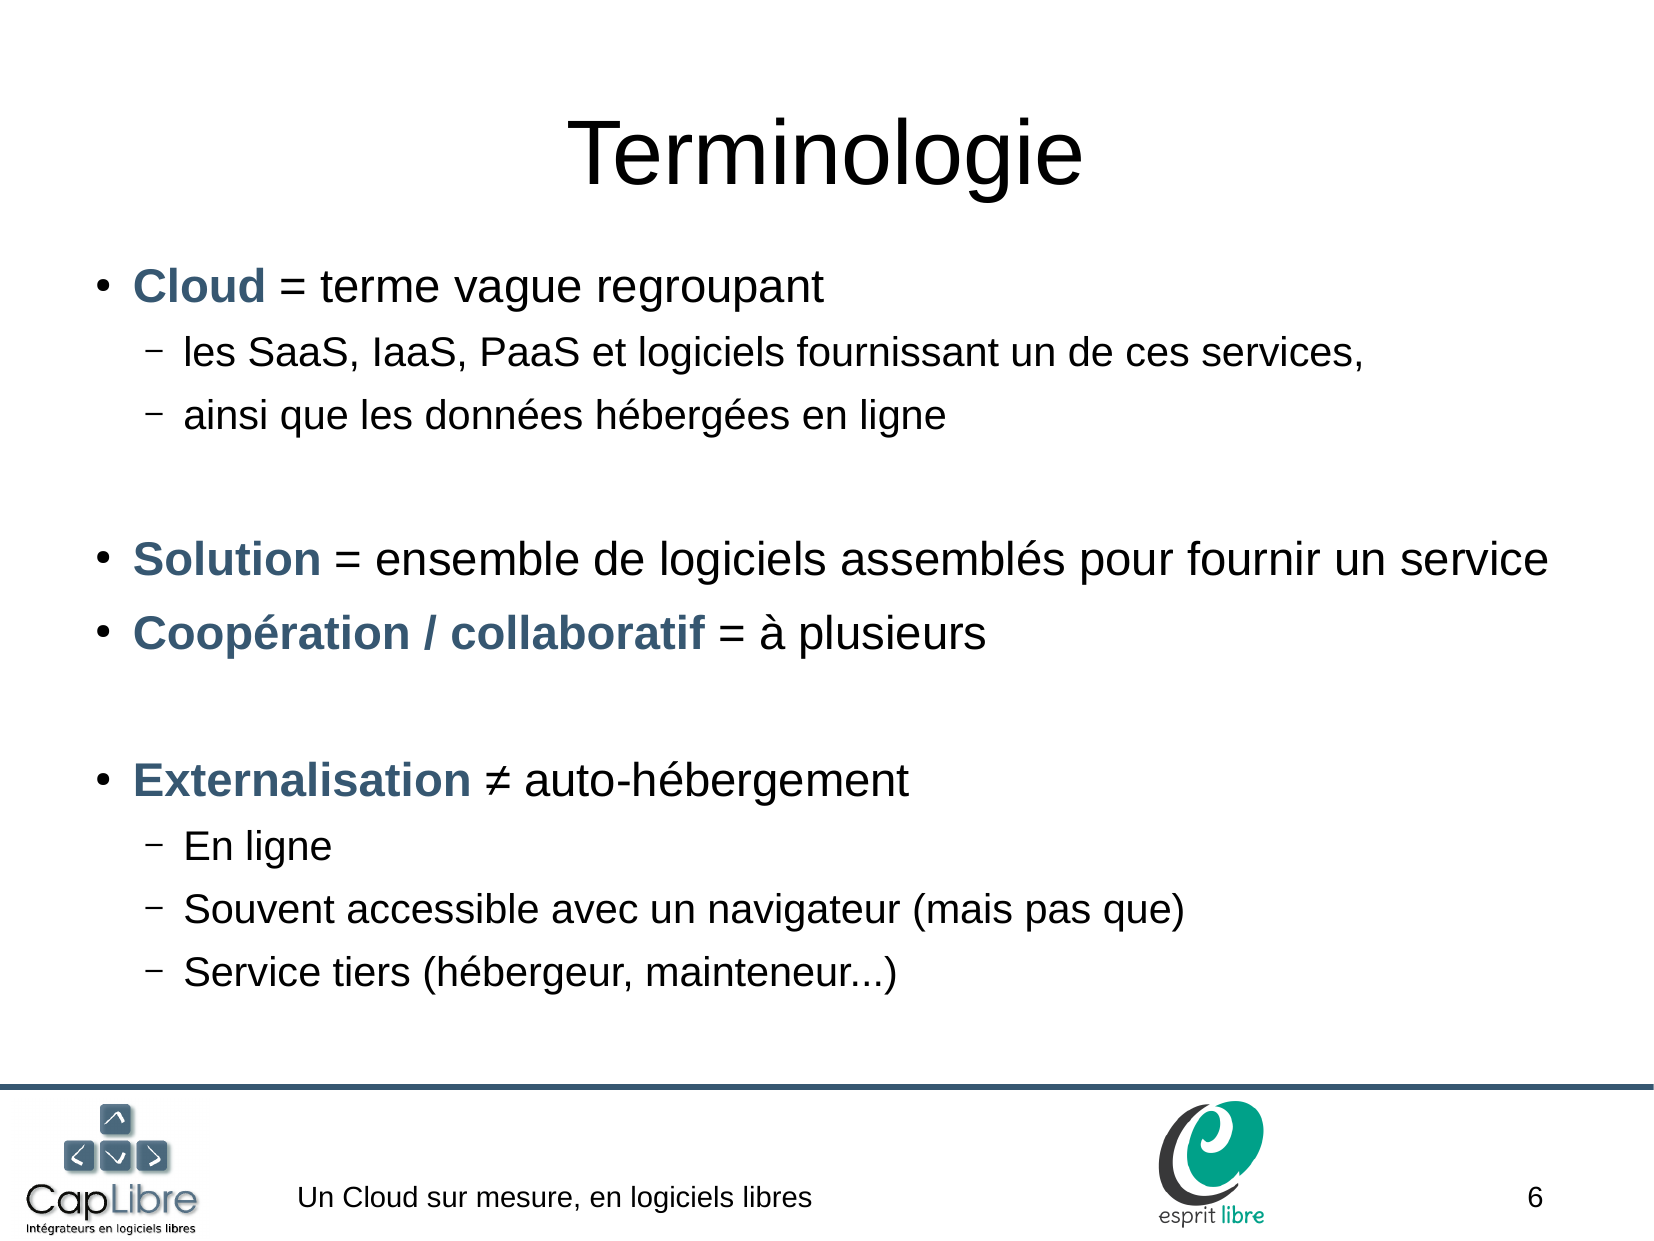

# Terminologie
Cloud = terme vague regroupant
les SaaS, IaaS, PaaS et logiciels fournissant un de ces services,
ainsi que les données hébergées en ligne
Solution = ensemble de logiciels assemblés pour fournir un service
Coopération / collaboratif = à plusieurs
Externalisation ≠ auto-hébergement
En ligne
Souvent accessible avec un navigateur (mais pas que)
Service tiers (hébergeur, mainteneur...)
Un Cloud sur mesure, en logiciels libres